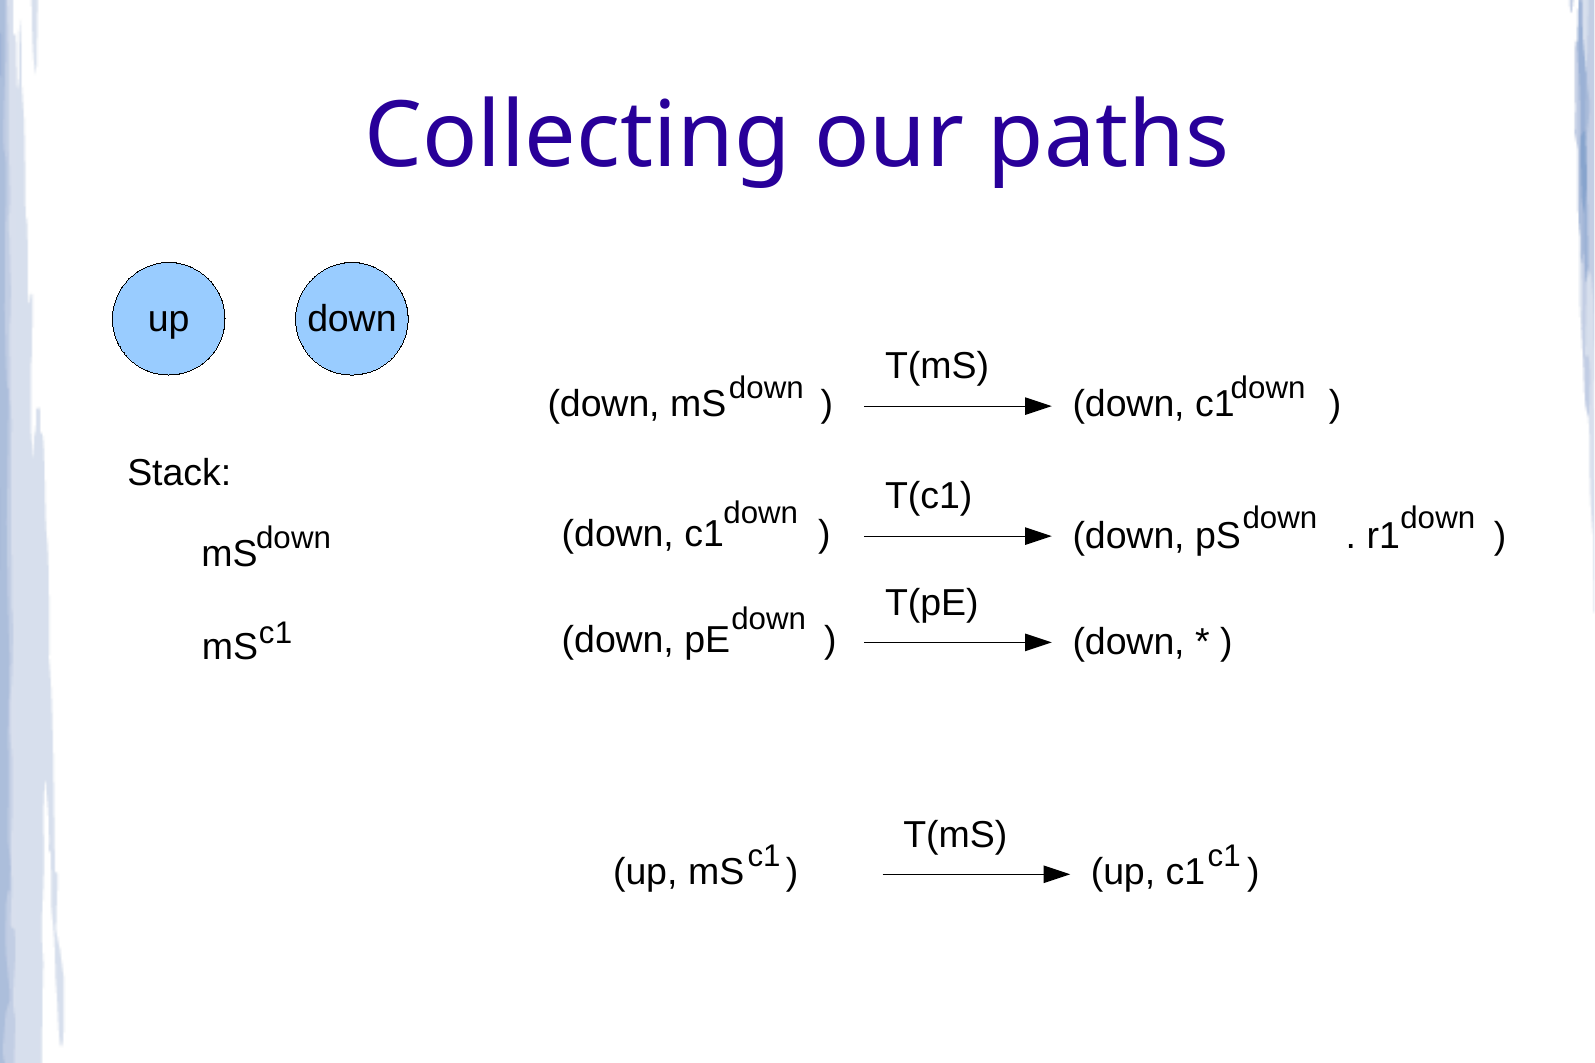

# Collecting our paths
up
down
T(mS)
down
down
(down, mS )
(down, c1 )
Stack:
T(c1)
down
down
down
(down, c1 )
(down, pS . r1 )
down
mS
T(pE)
down
 c1
(down, pE )
(down, * )
 mS
T(mS)
c1
c1
(up, mS )
(up, c1 )